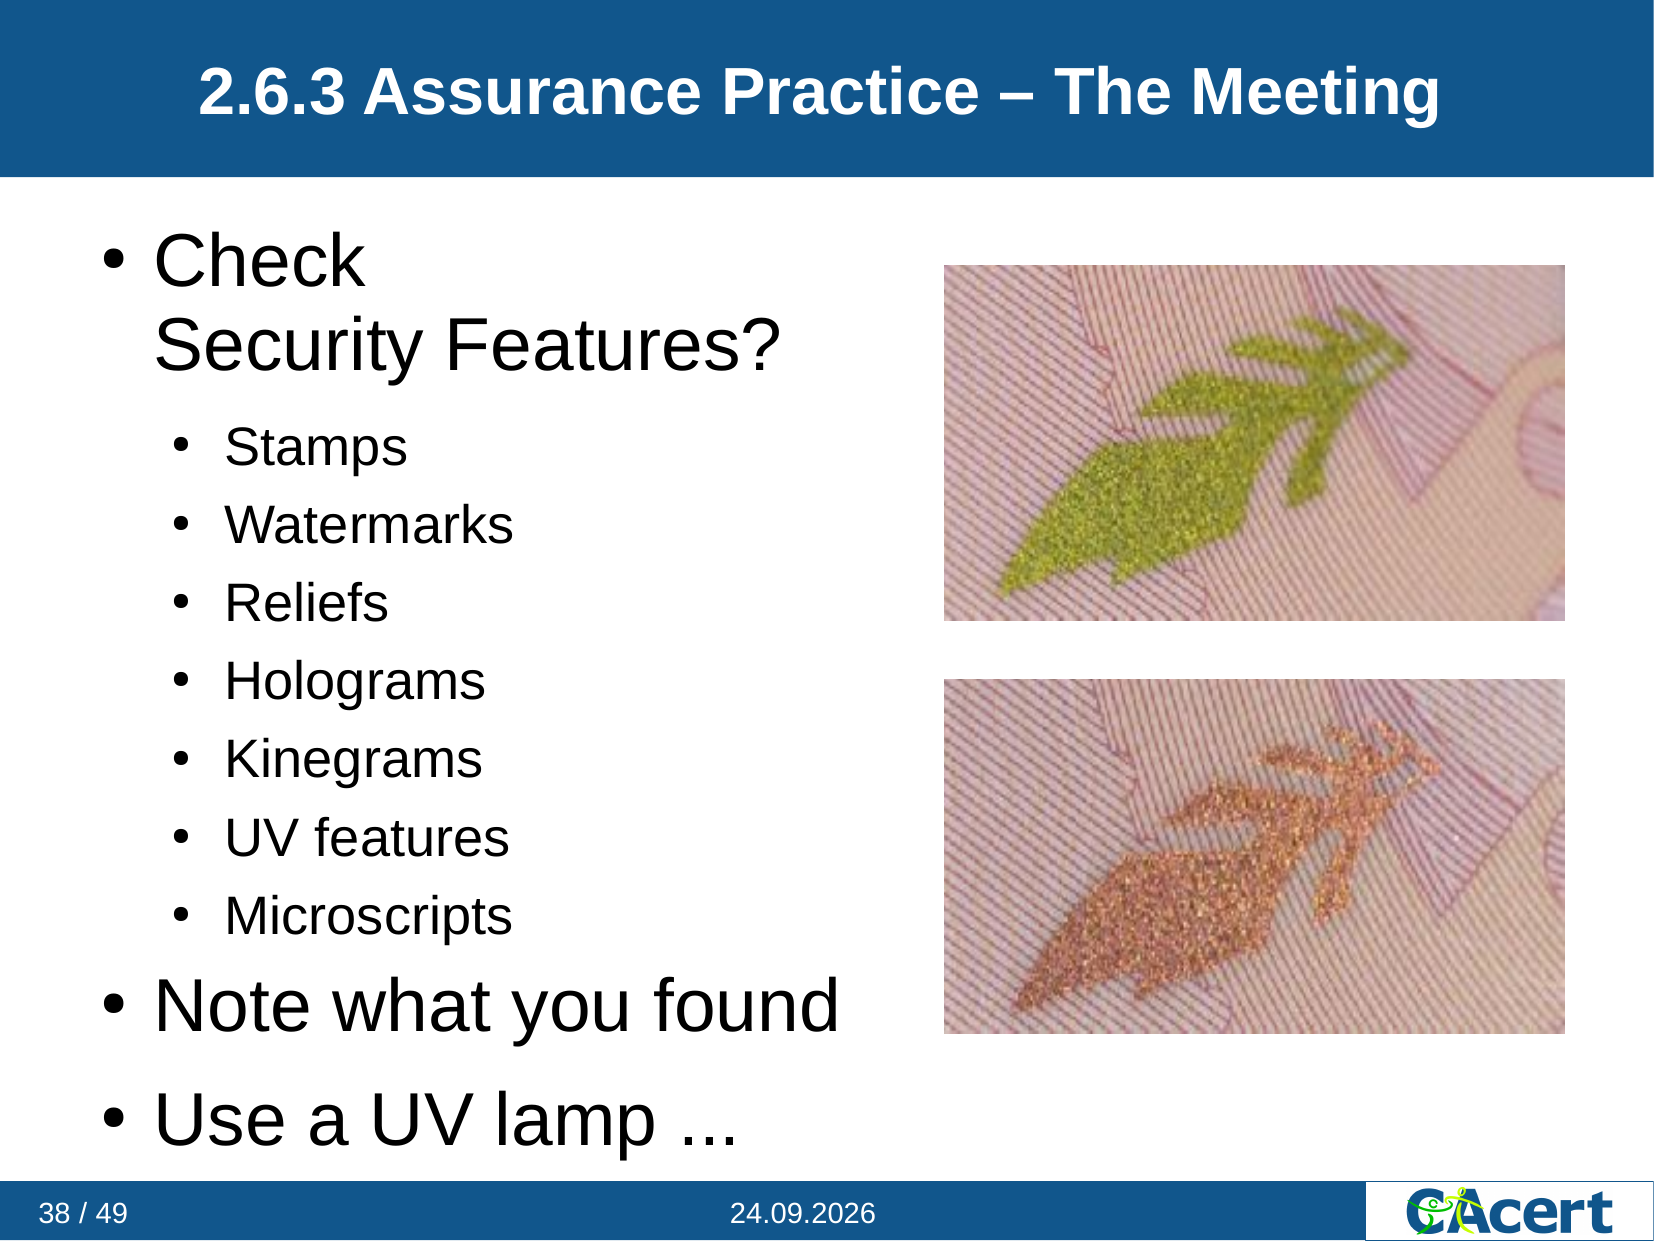

# 2.6.3 Assurance Practice – The Meeting
Check
Security Features?
Stamps
Watermarks
Reliefs
Holograms
Kinegrams
UV features
Microscripts
Note what you found
Use a UV lamp ...